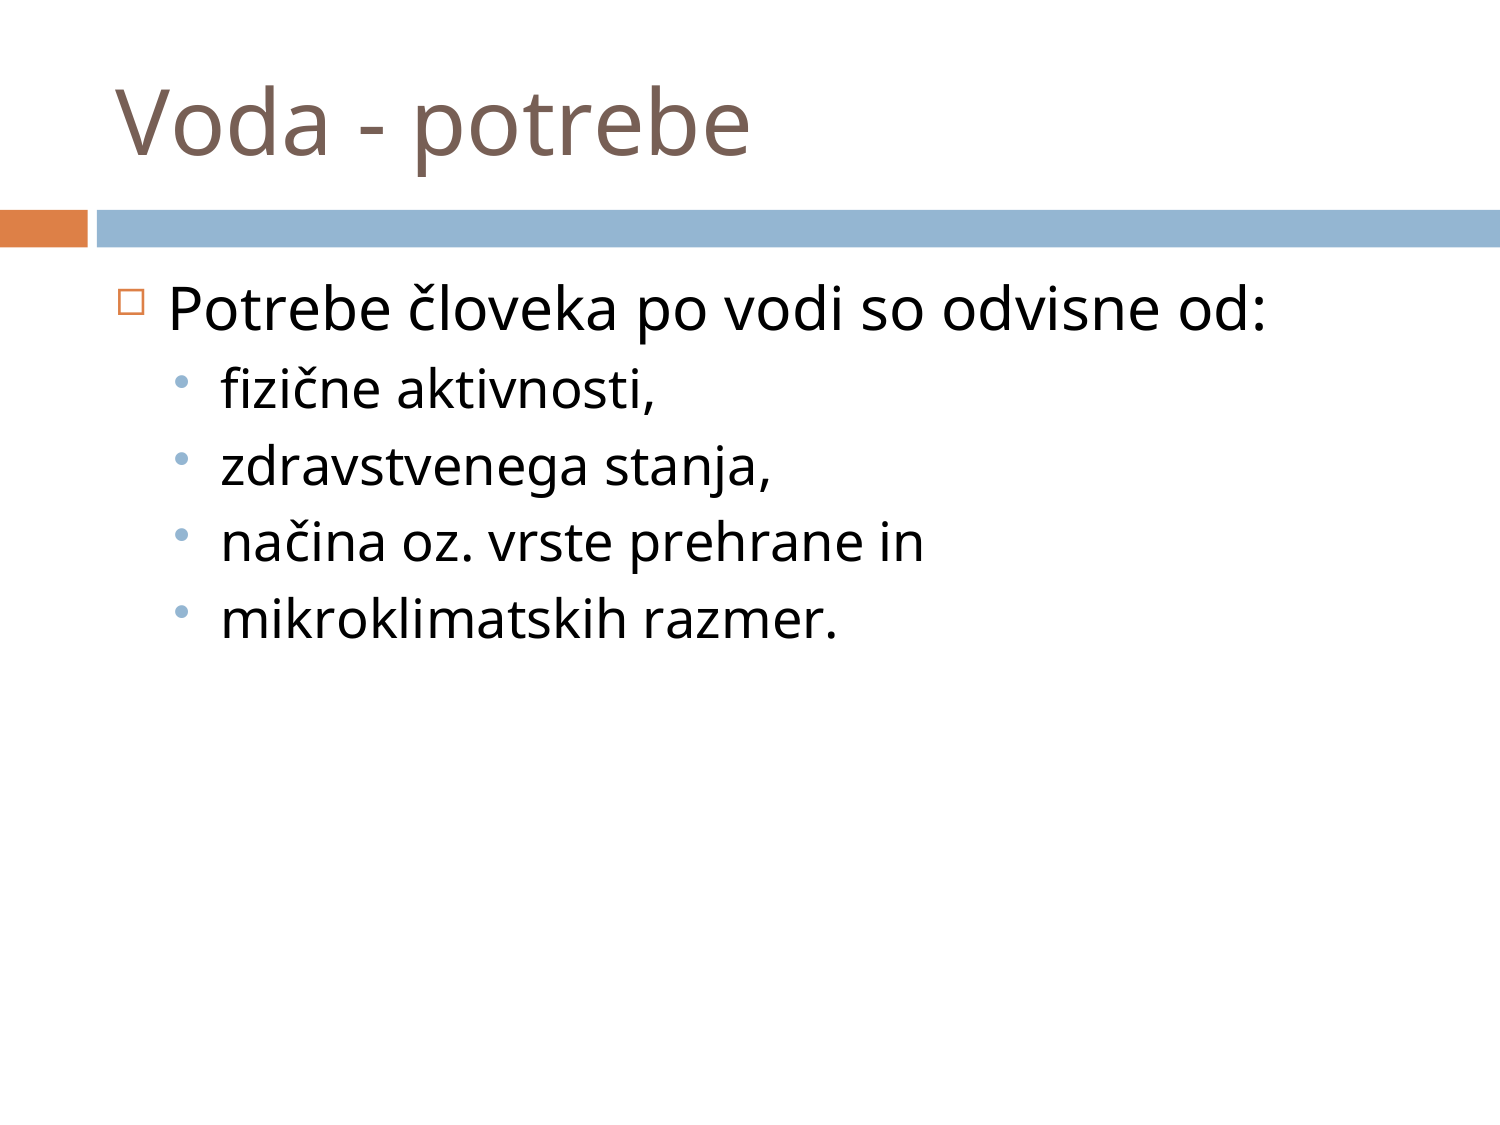

# Voda - potrebe
Potrebe človeka po vodi so odvisne od:
fizične aktivnosti,
zdravstvenega stanja,
načina oz. vrste prehrane in
mikroklimatskih razmer.